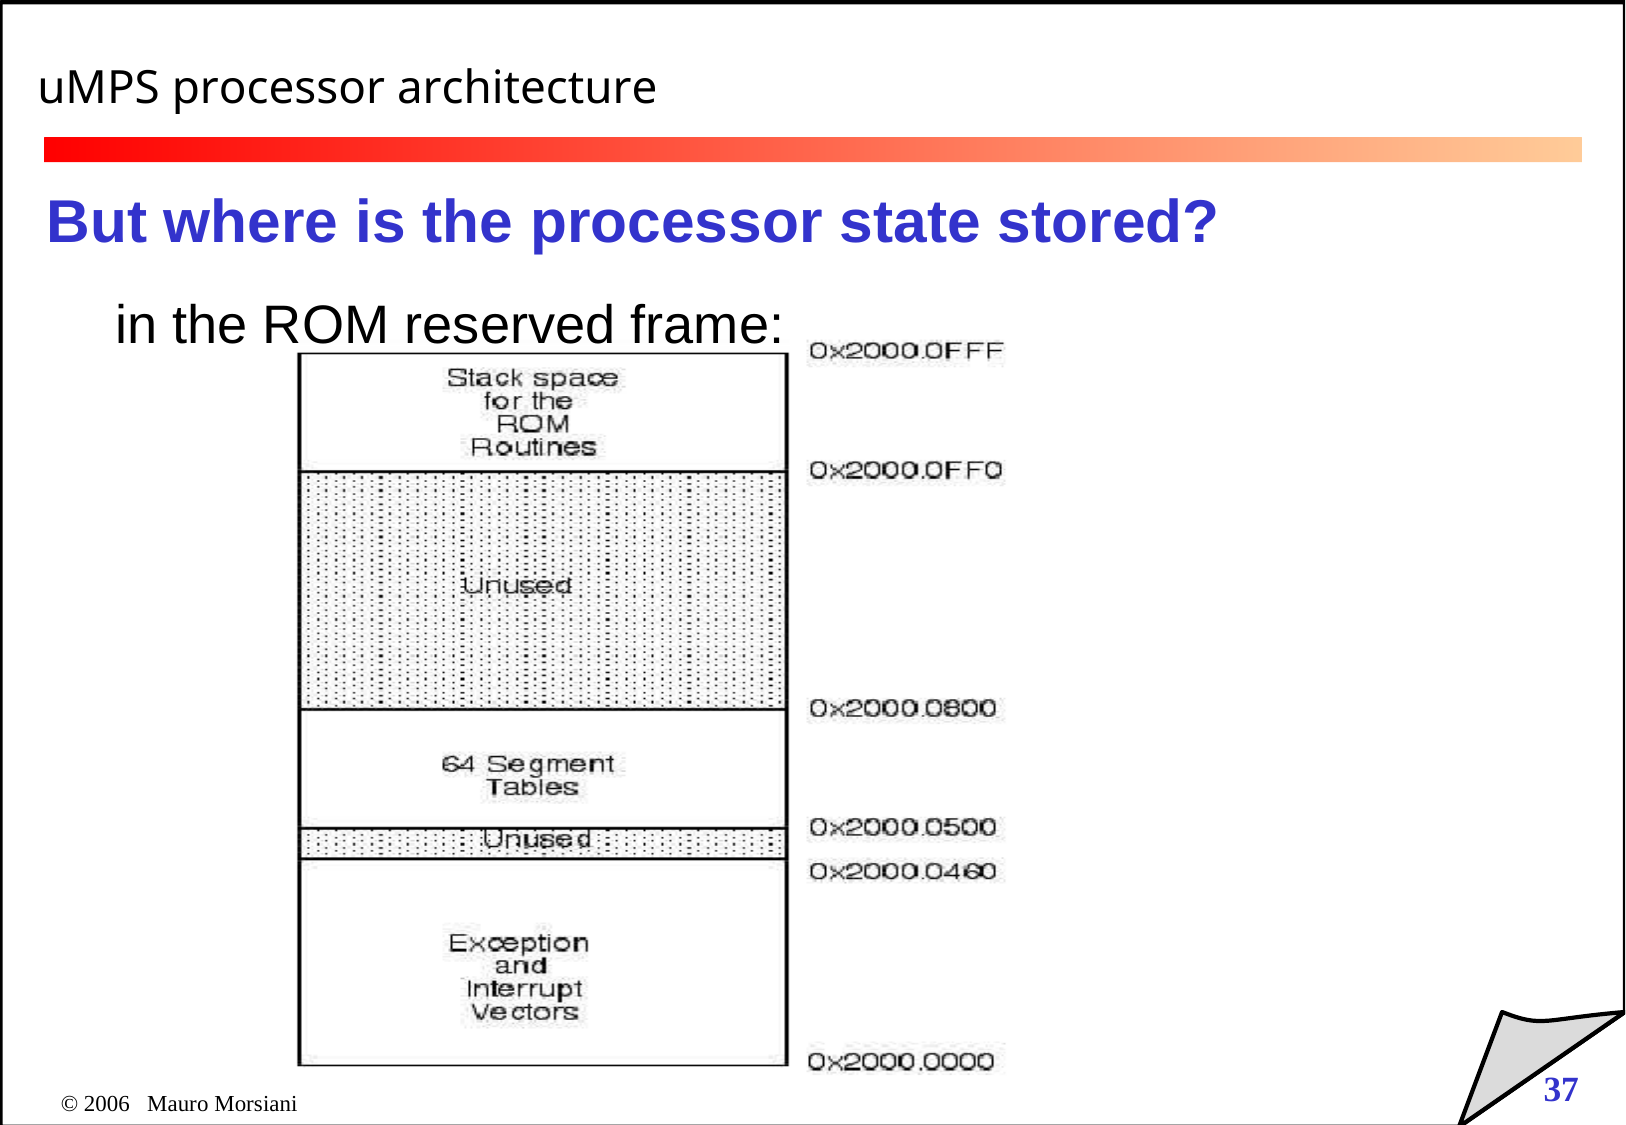

# uMPS processor architecture
But where is the processor state stored?
in the ROM reserved frame: